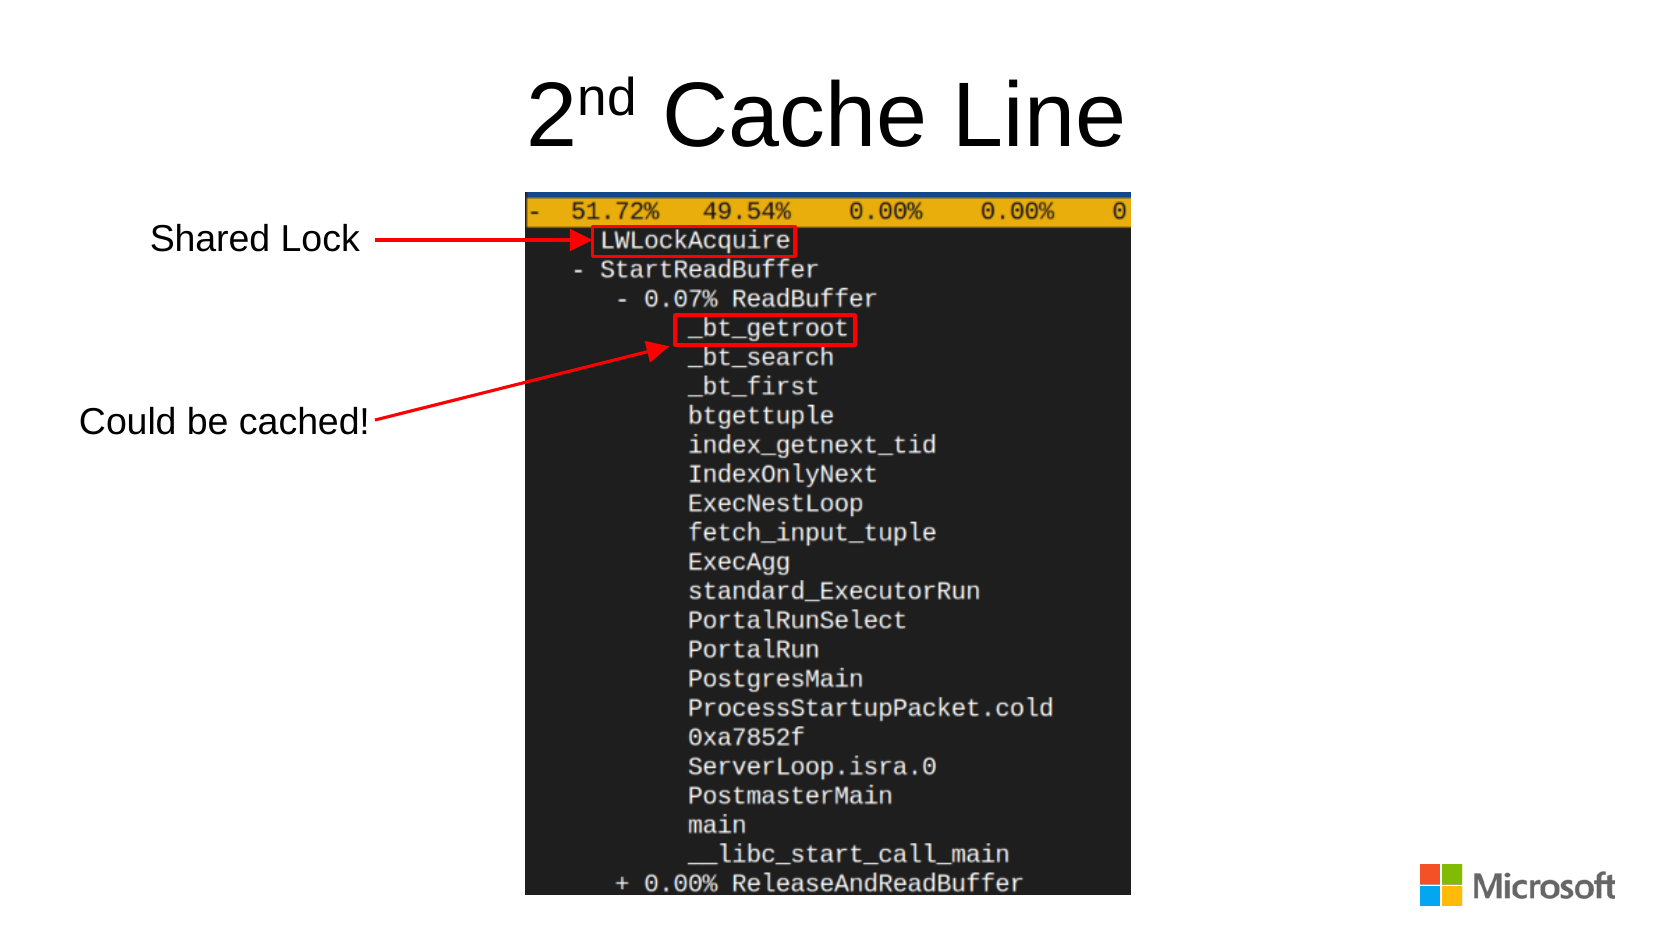

# 2nd Cache Line
Shared Lock
Could be cached!